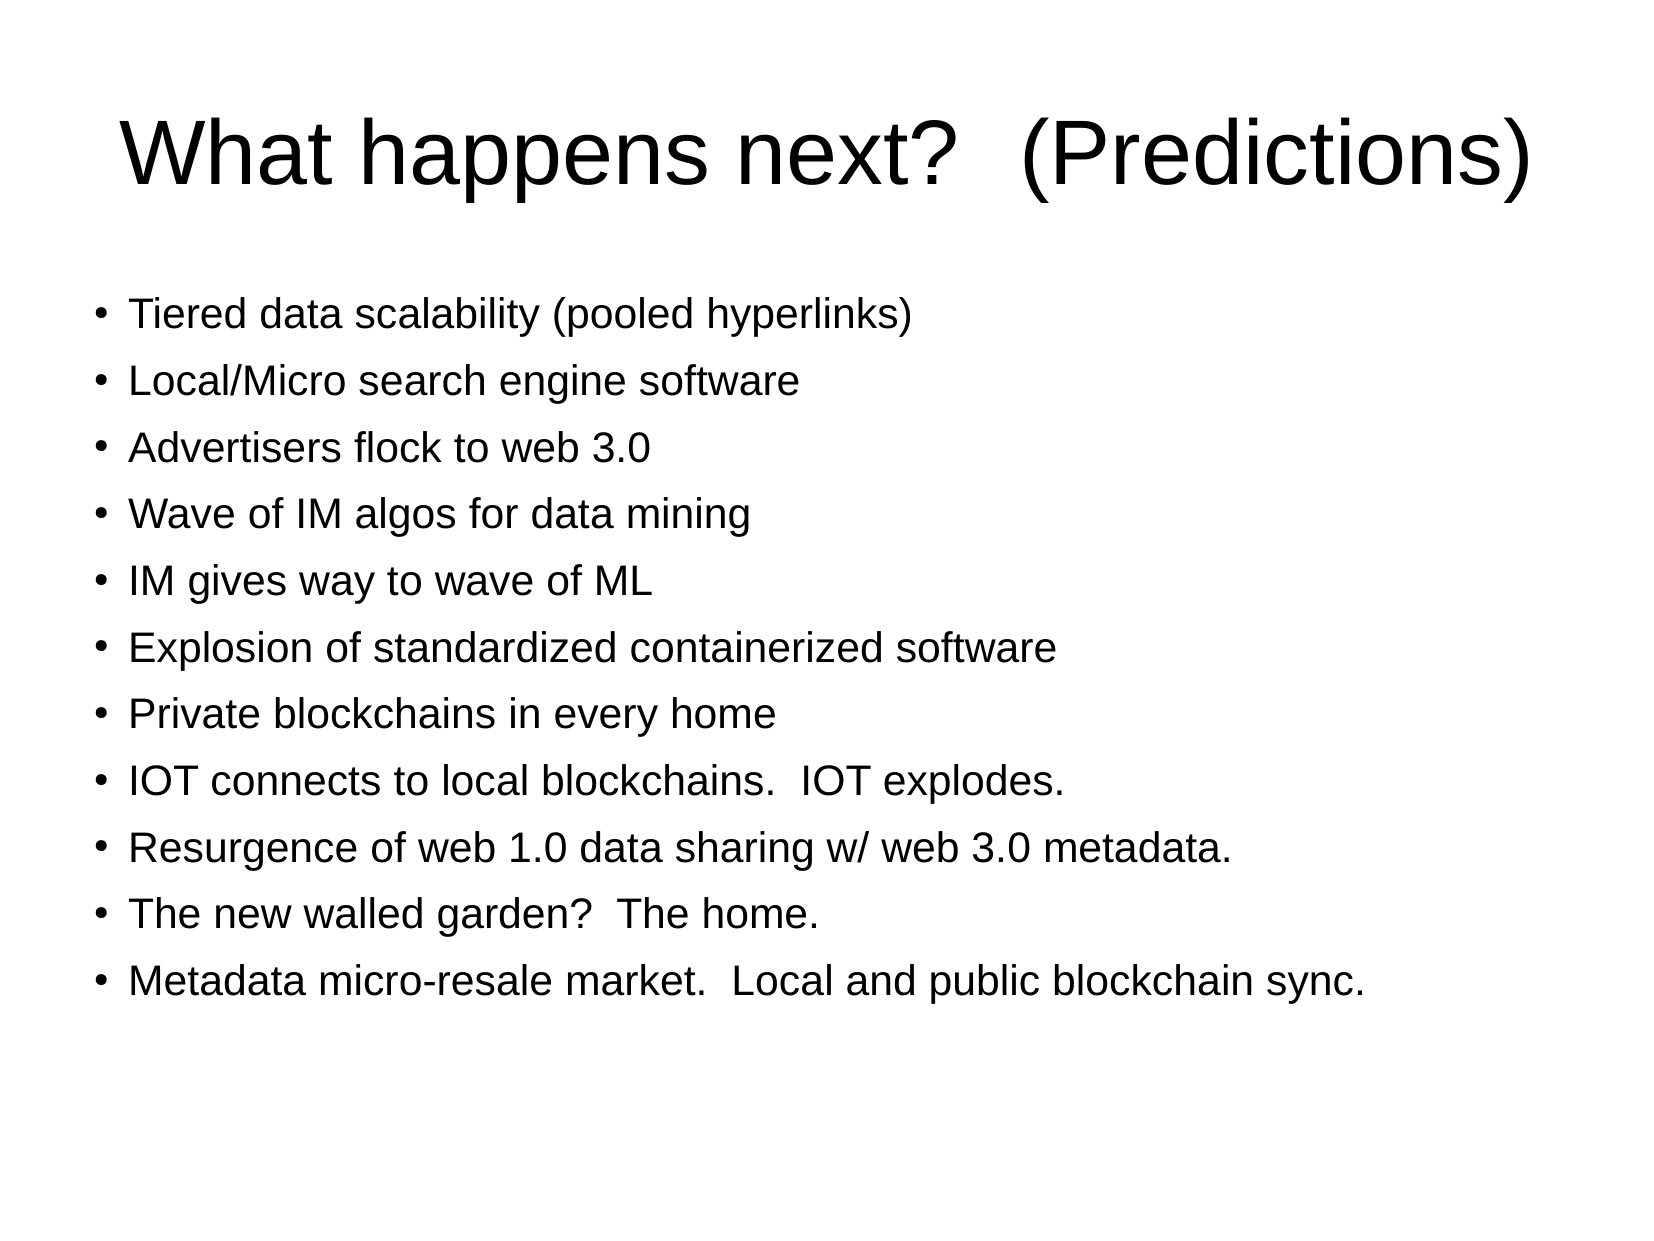

# What happens next?	(Predictions)
Tiered data scalability (pooled hyperlinks)
Local/Micro search engine software
Advertisers flock to web 3.0
Wave of IM algos for data mining
IM gives way to wave of ML
Explosion of standardized containerized software
Private blockchains in every home
IOT connects to local blockchains. IOT explodes.
Resurgence of web 1.0 data sharing w/ web 3.0 metadata.
The new walled garden? The home.
Metadata micro-resale market. Local and public blockchain sync.